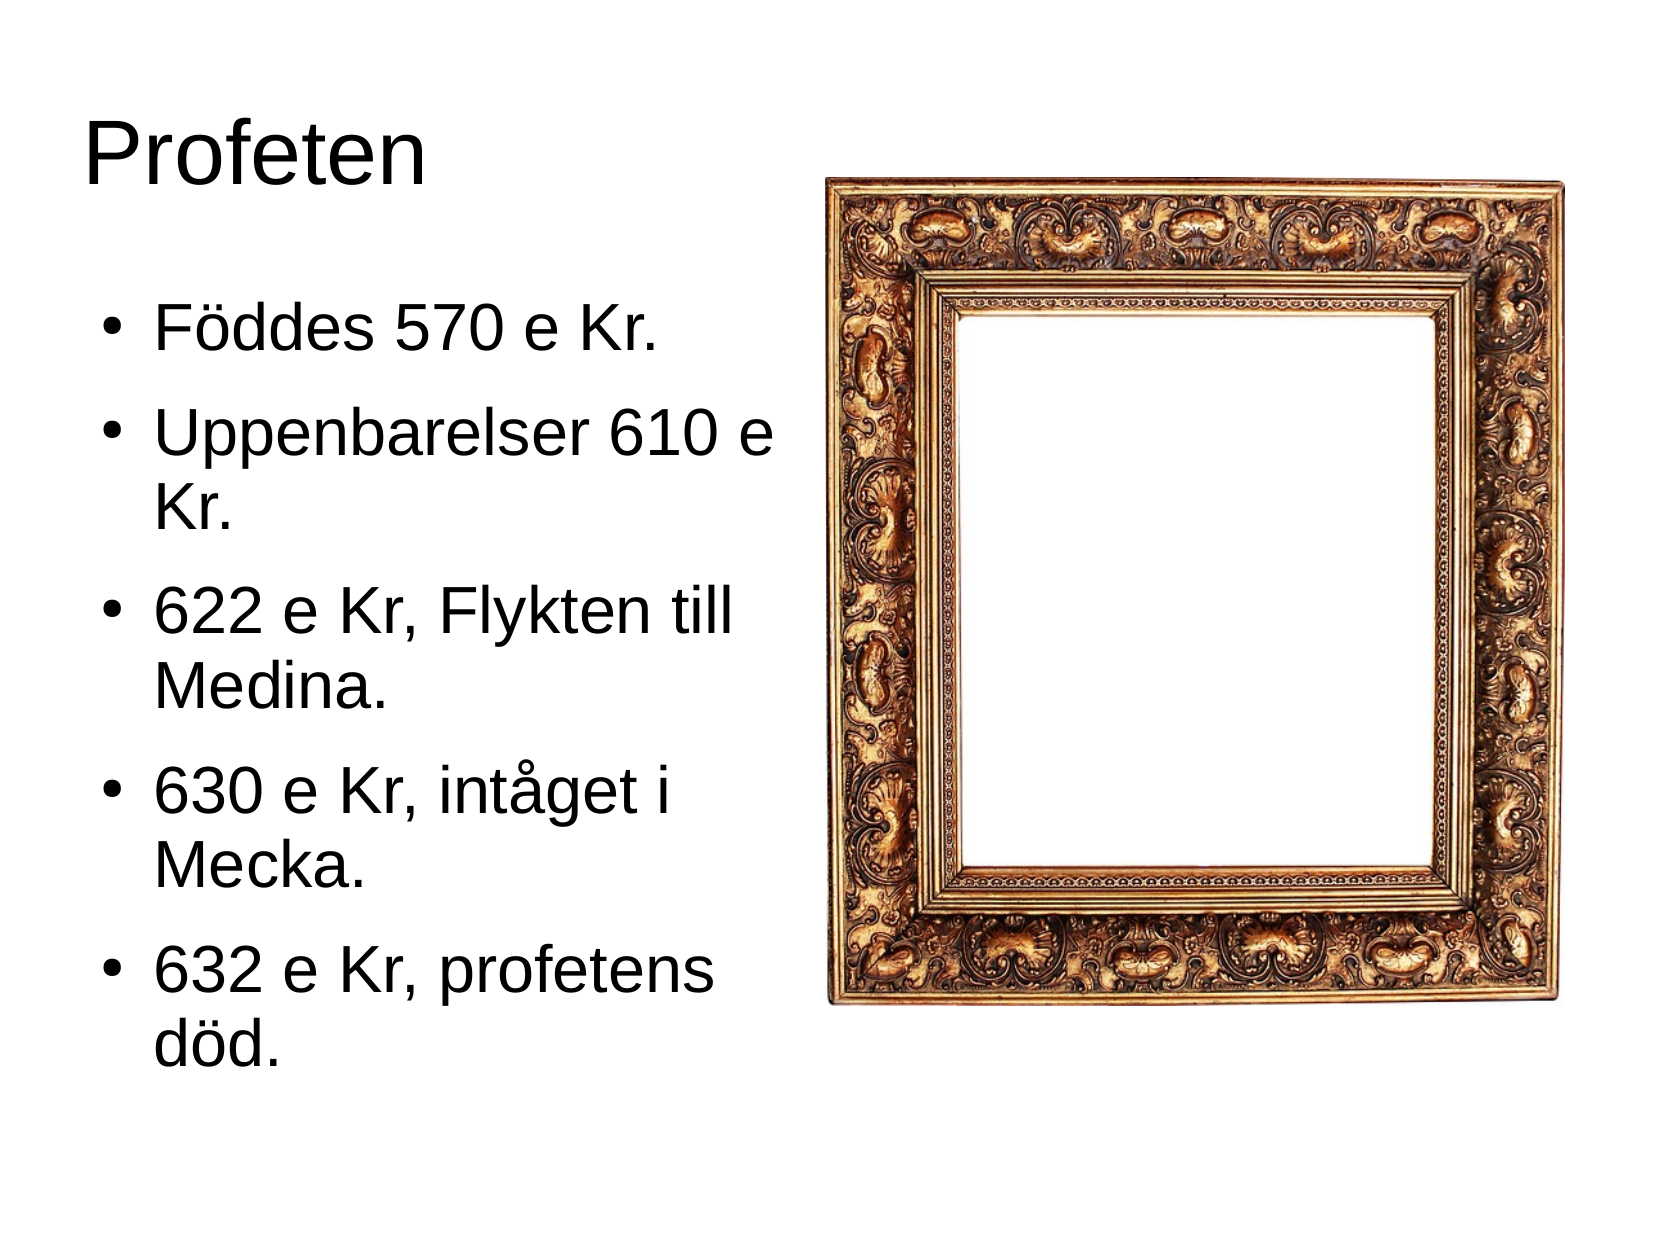

# Profeten
Föddes 570 e Kr.
Uppenbarelser 610 e Kr.
622 e Kr, Flykten till Medina.
630 e Kr, intåget i Mecka.
632 e Kr, profetens död.